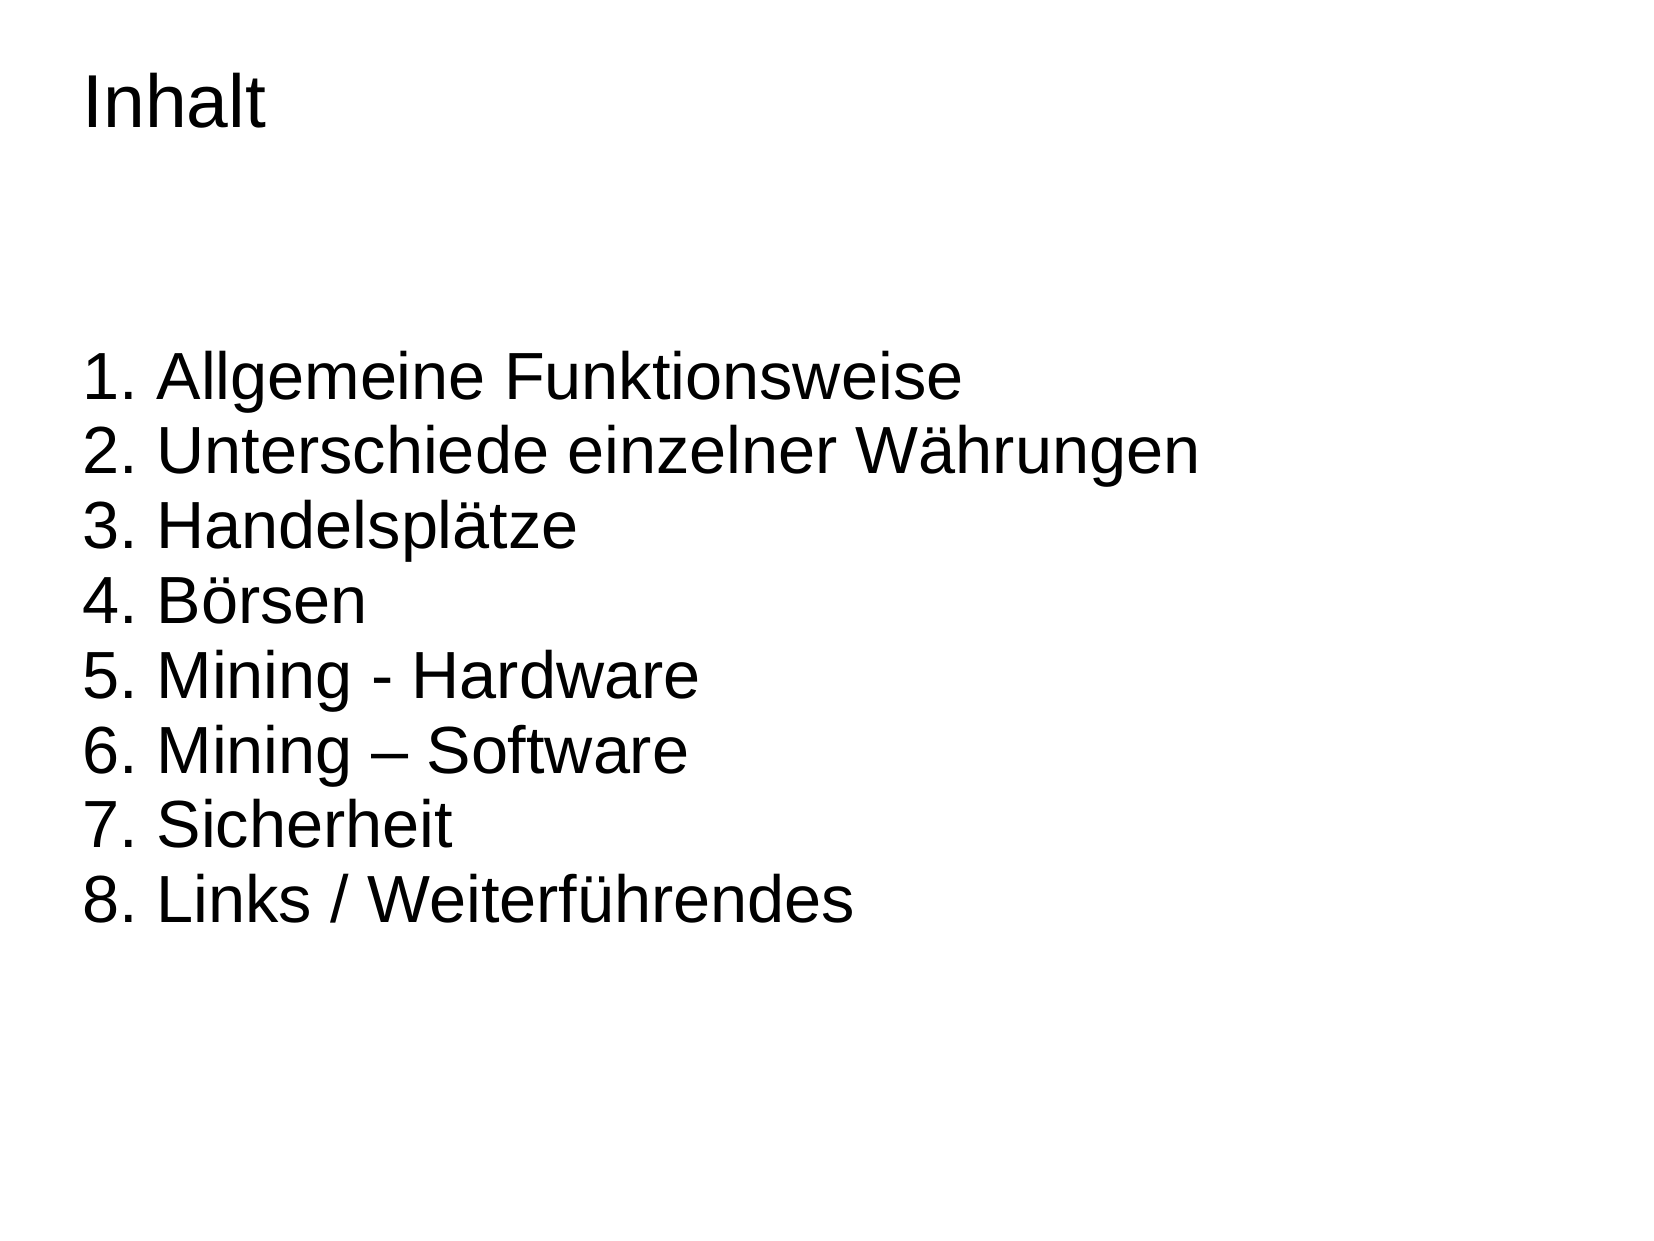

# Inhalt
 Allgemeine Funktionsweise
 Unterschiede einzelner Währungen
 Handelsplätze
 Börsen
 Mining - Hardware
 Mining – Software
 Sicherheit
 Links / Weiterführendes